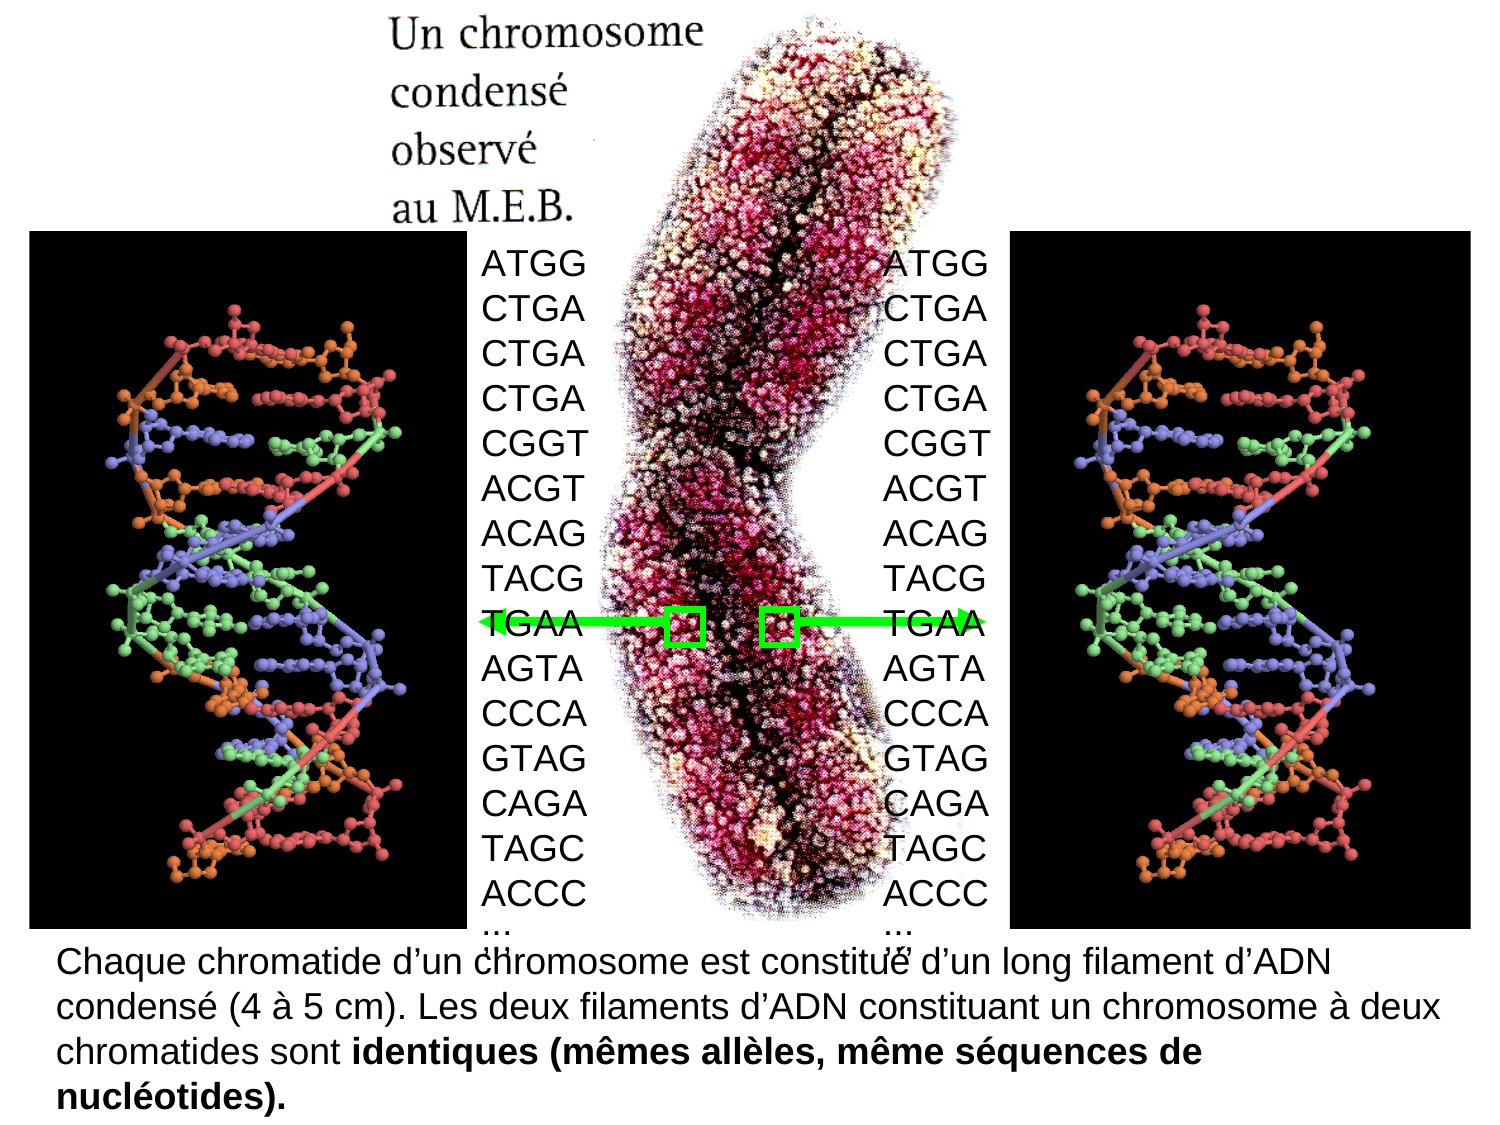

ATGGCTGACTGACTGACGGTACGTACAGTACGTGAAAGTACCCAGTAGCAGATAGCACCC;;;
ATGGCTGACTGACTGACGGTACGTACAGTACGTGAAAGTACCCAGTAGCAGATAGCACCC;;;
Chaque chromatide d’un chromosome est constitué d’un long filament d’ADN condensé (4 à 5 cm). Les deux filaments d’ADN constituant un chromosome à deux chromatides sont identiques (mêmes allèles, même séquences de nucléotides).